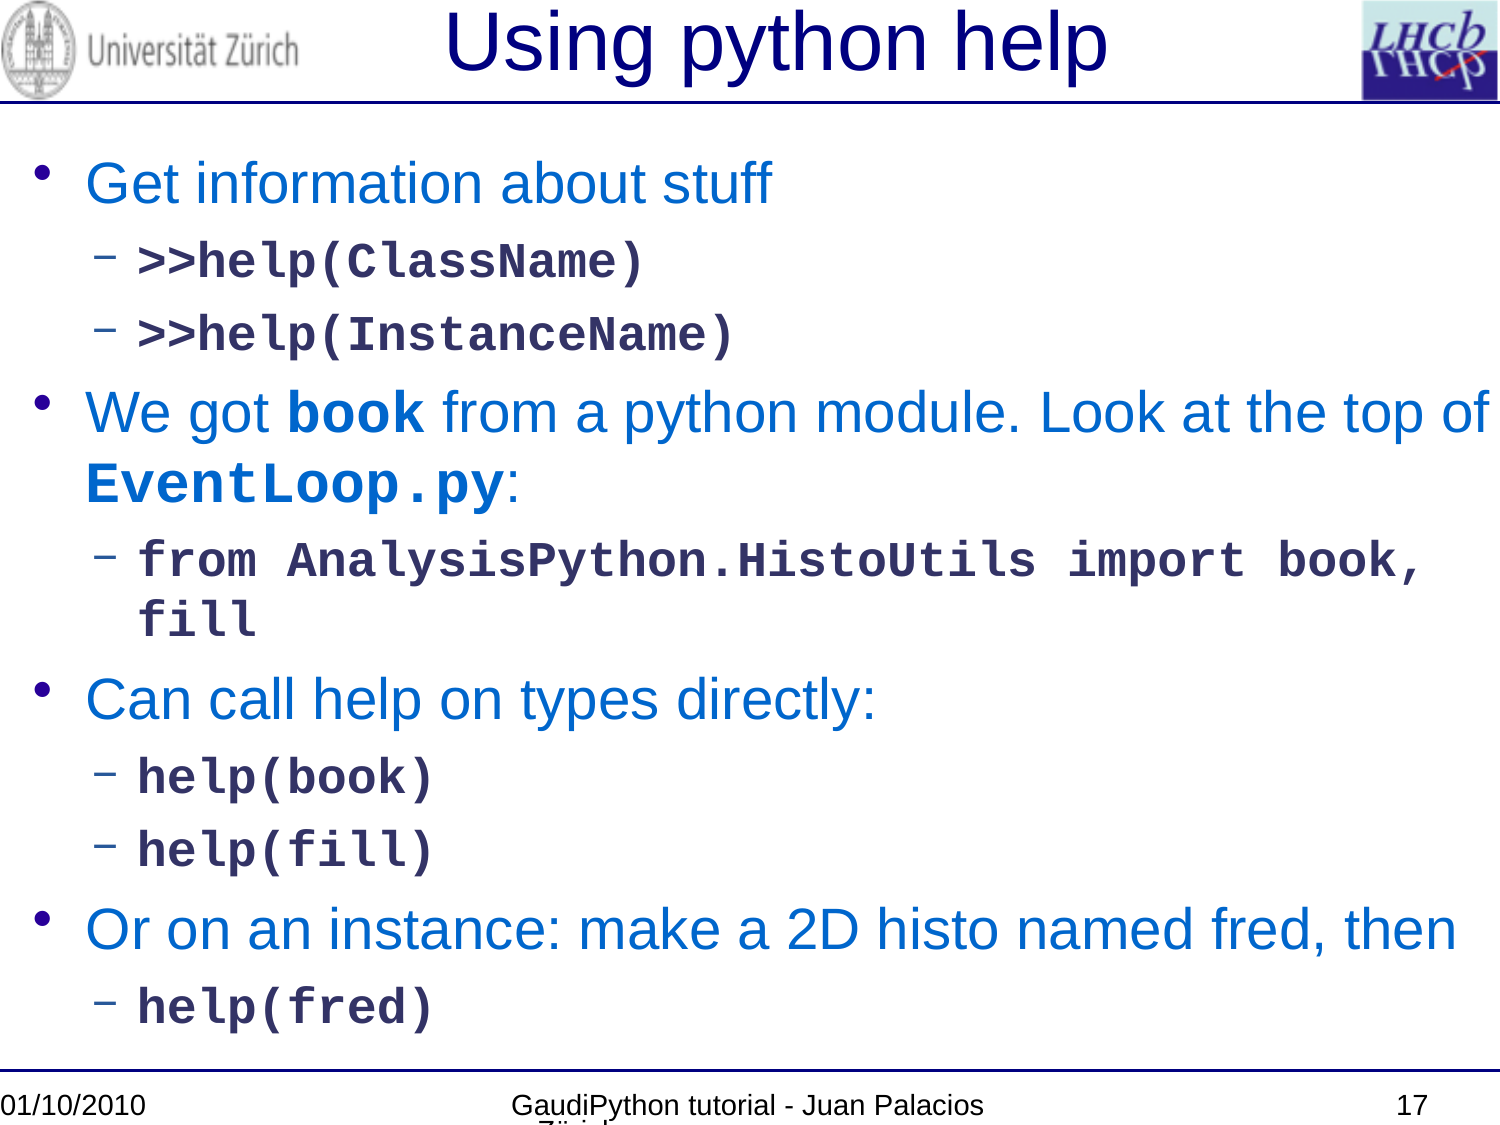

# Using python help
Get information about stuff
>>help(ClassName)
>>help(InstanceName)
We got book from a python module. Look at the top of EventLoop.py:
from AnalysisPython.HistoUtils import book, fill
Can call help on types directly:
help(book)
help(fill)
Or on an instance: make a 2D histo named fred, then
help(fred)
01/10/2010
GaudiPython tutorial - Juan Palacios - Zürich
17